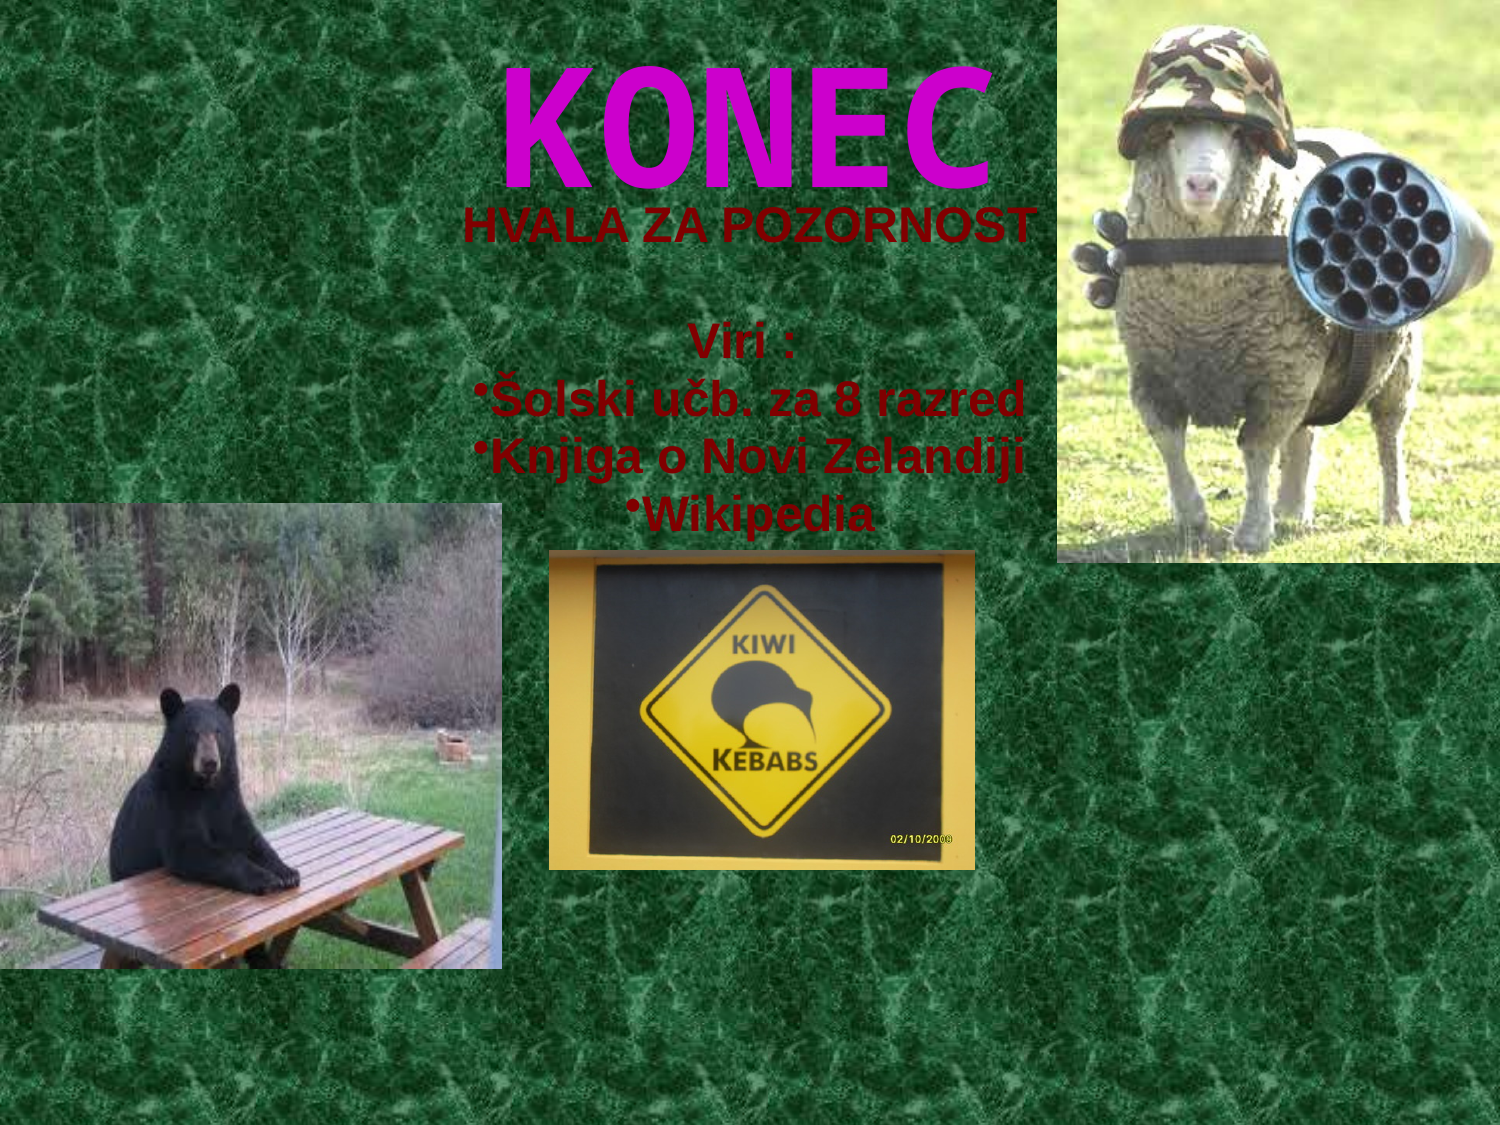

# KONEC
HVALA ZA POZORNOST
Viri :
Šolski učb. za 8 razred
Knjiga o Novi Zelandiji
Wikipedia